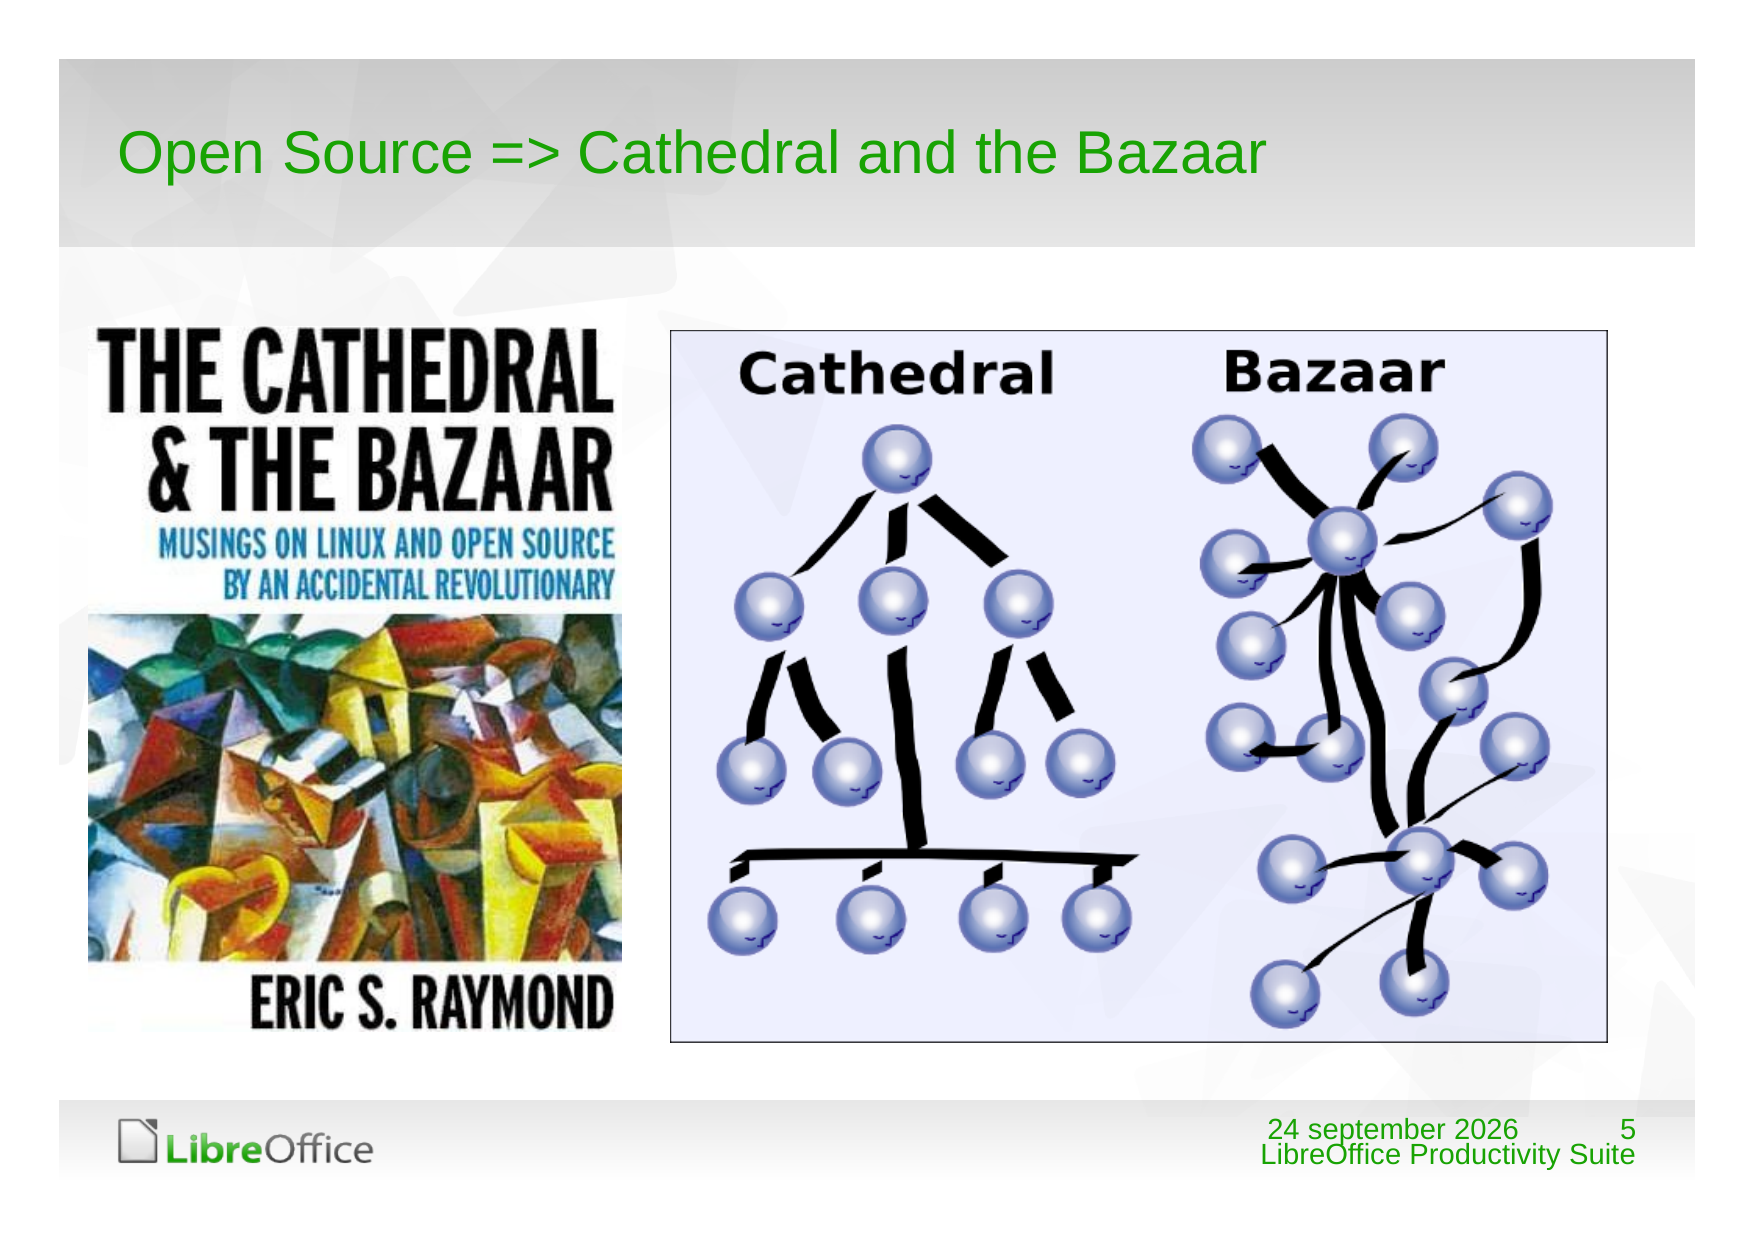

# Open Source => Cathedral and the Bazaar
5
LibreOffice Productivity Suite